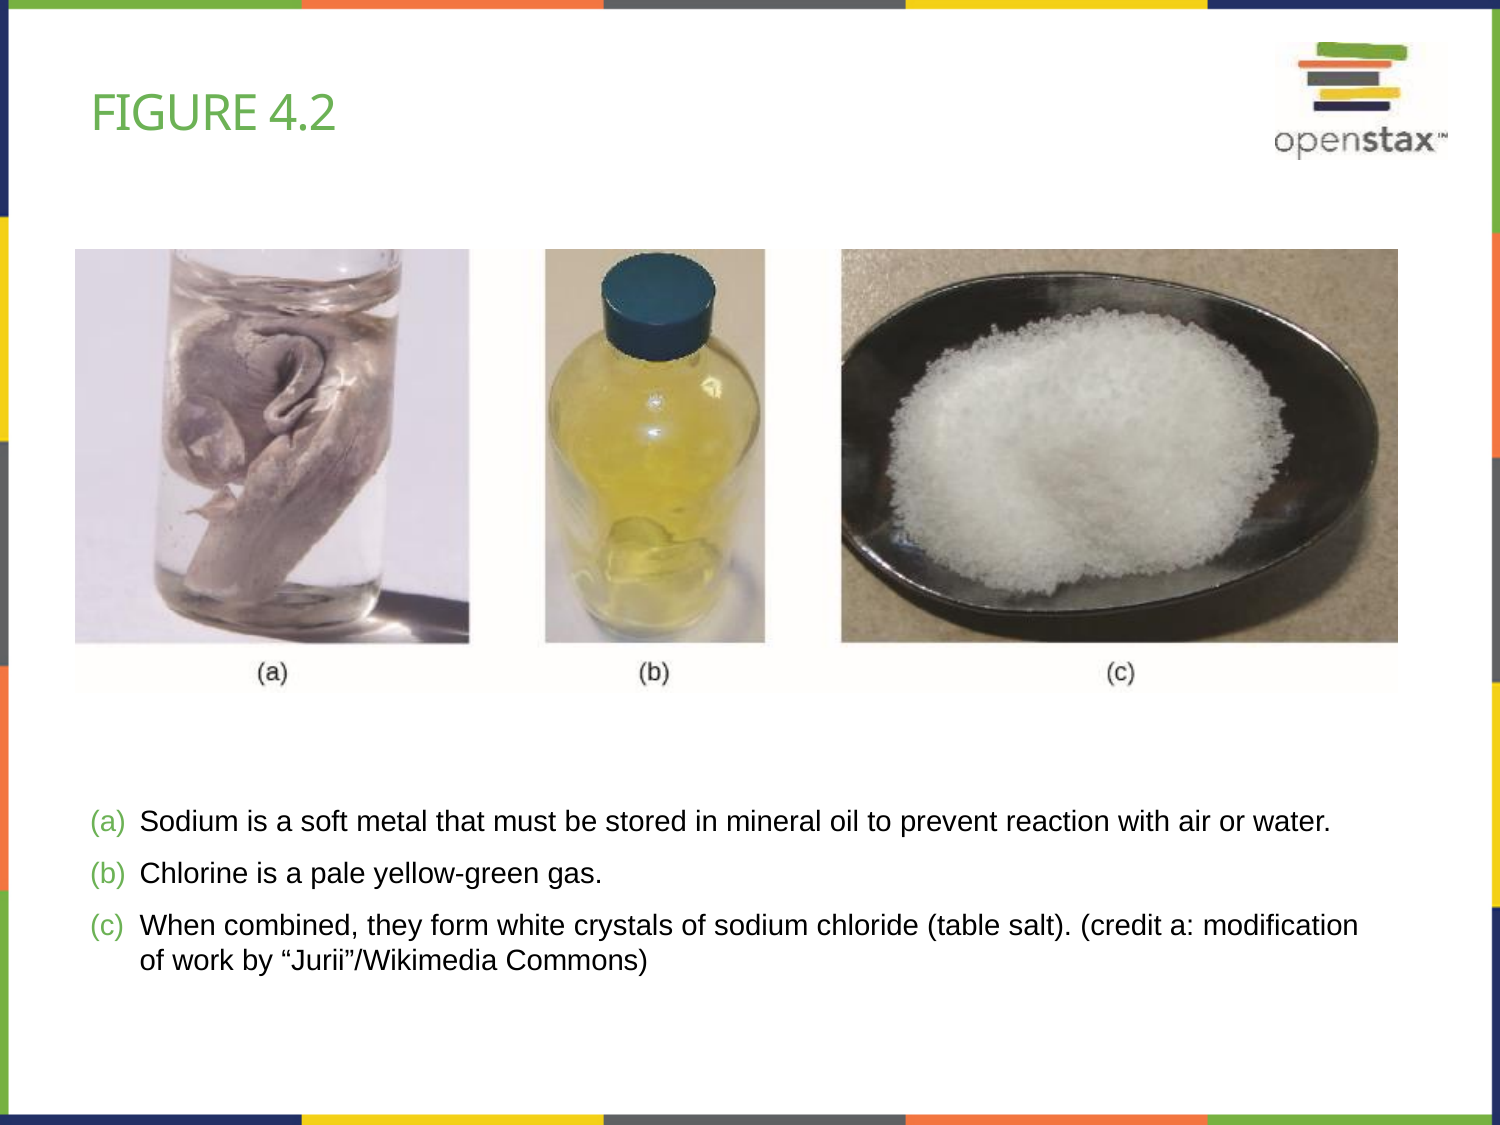

# Figure 4.2
Sodium is a soft metal that must be stored in mineral oil to prevent reaction with air or water.
Chlorine is a pale yellow-green gas.
When combined, they form white crystals of sodium chloride (table salt). (credit a: modification of work by “Jurii”/Wikimedia Commons)